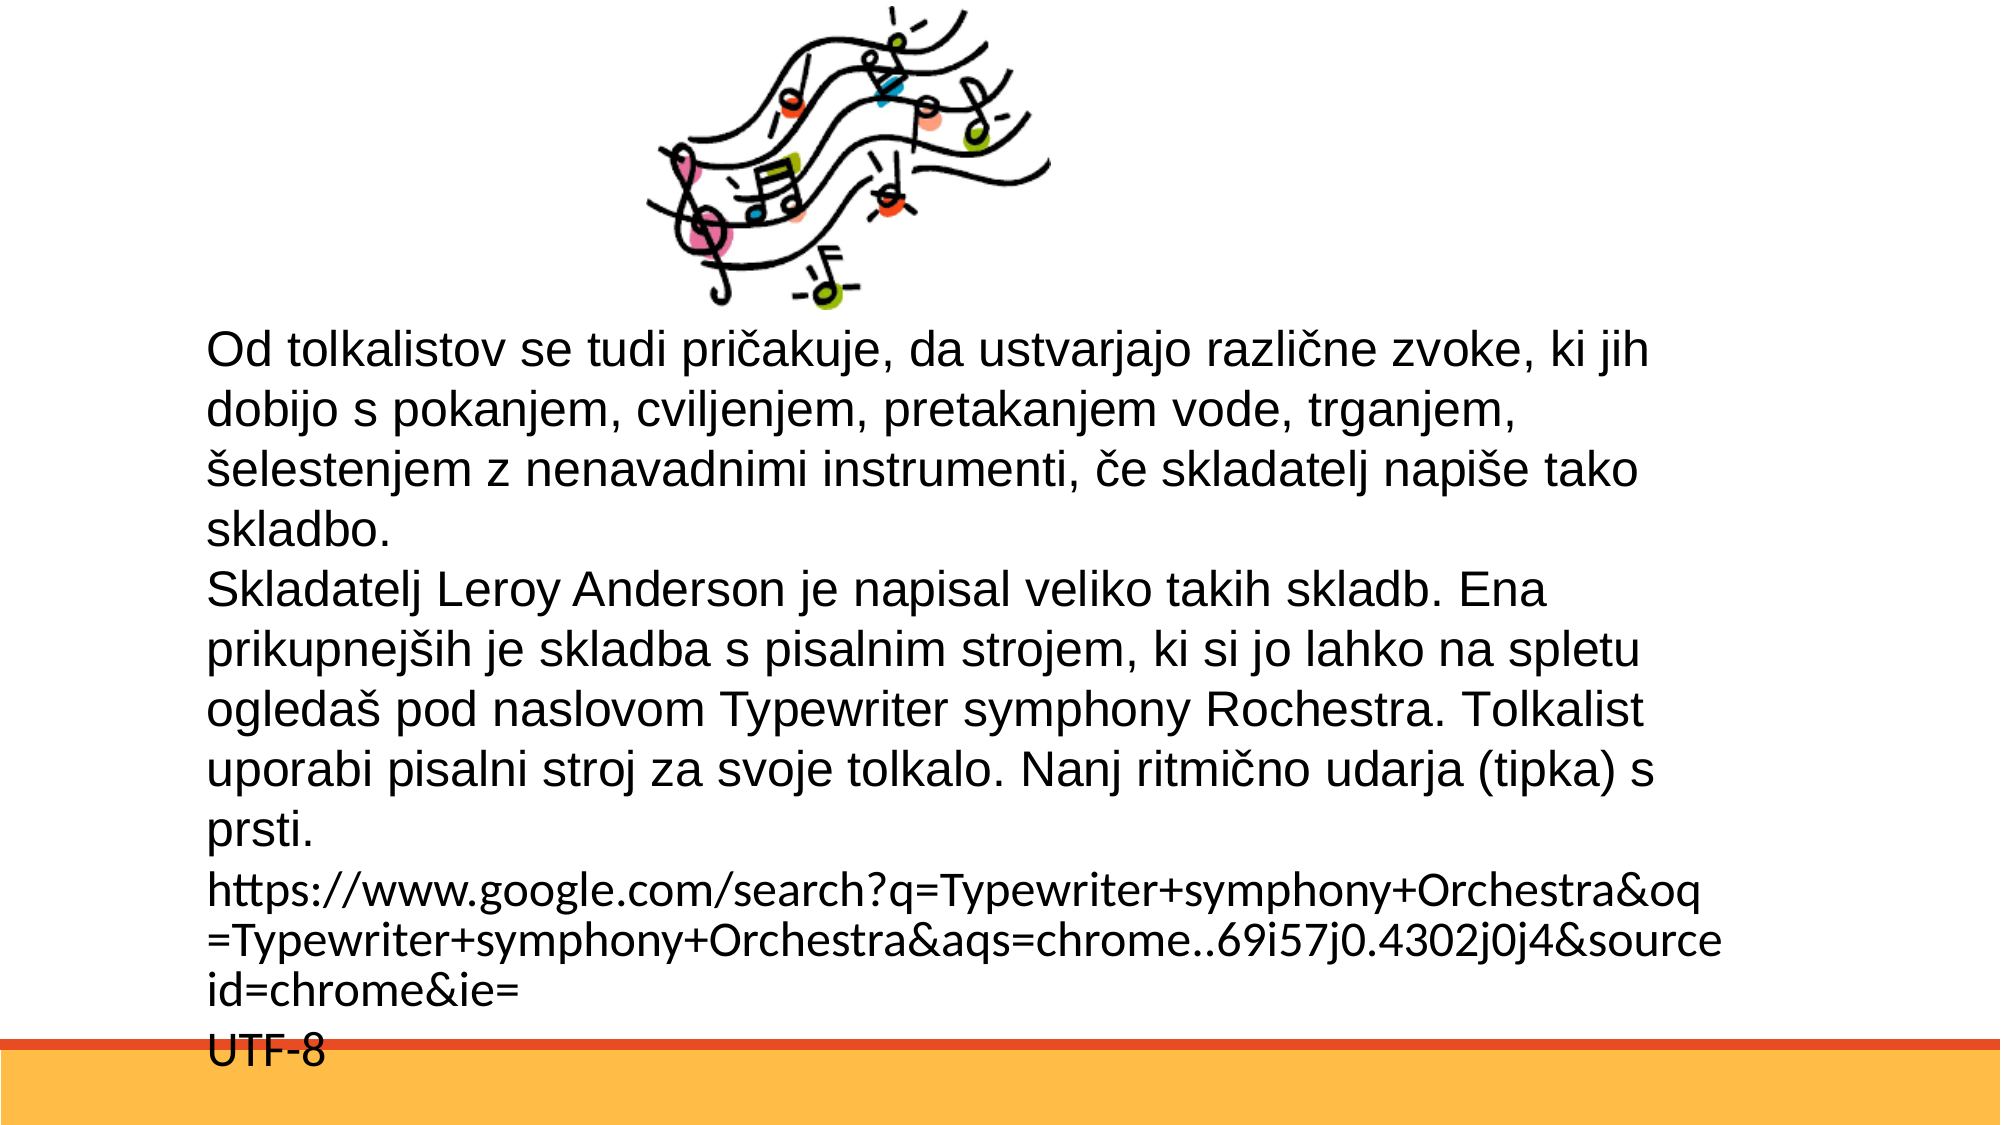

Od tolkalistov se tudi pričakuje, da ustvarjajo različne zvoke, ki jih dobijo s pokanjem, cviljenjem, pretakanjem vode, trganjem, šelestenjem z nenavadnimi instrumenti, če skladatelj napiše tako skladbo.
Skladatelj Leroy Anderson je napisal veliko takih skladb. Ena prikupnejših je skladba s pisalnim strojem, ki si jo lahko na spletu ogledaš pod naslovom Typewriter symphony Rochestra. Tolkalist uporabi pisalni stroj za svoje tolkalo. Nanj ritmično udarja (tipka) s prsti. https://www.google.com/search?q=Typewriter+symphony+Orchestra&oq=Typewriter+symphony+Orchestra&aqs=chrome..69i57j0.4302j0j4&sourceid=chrome&ie=UTF-8